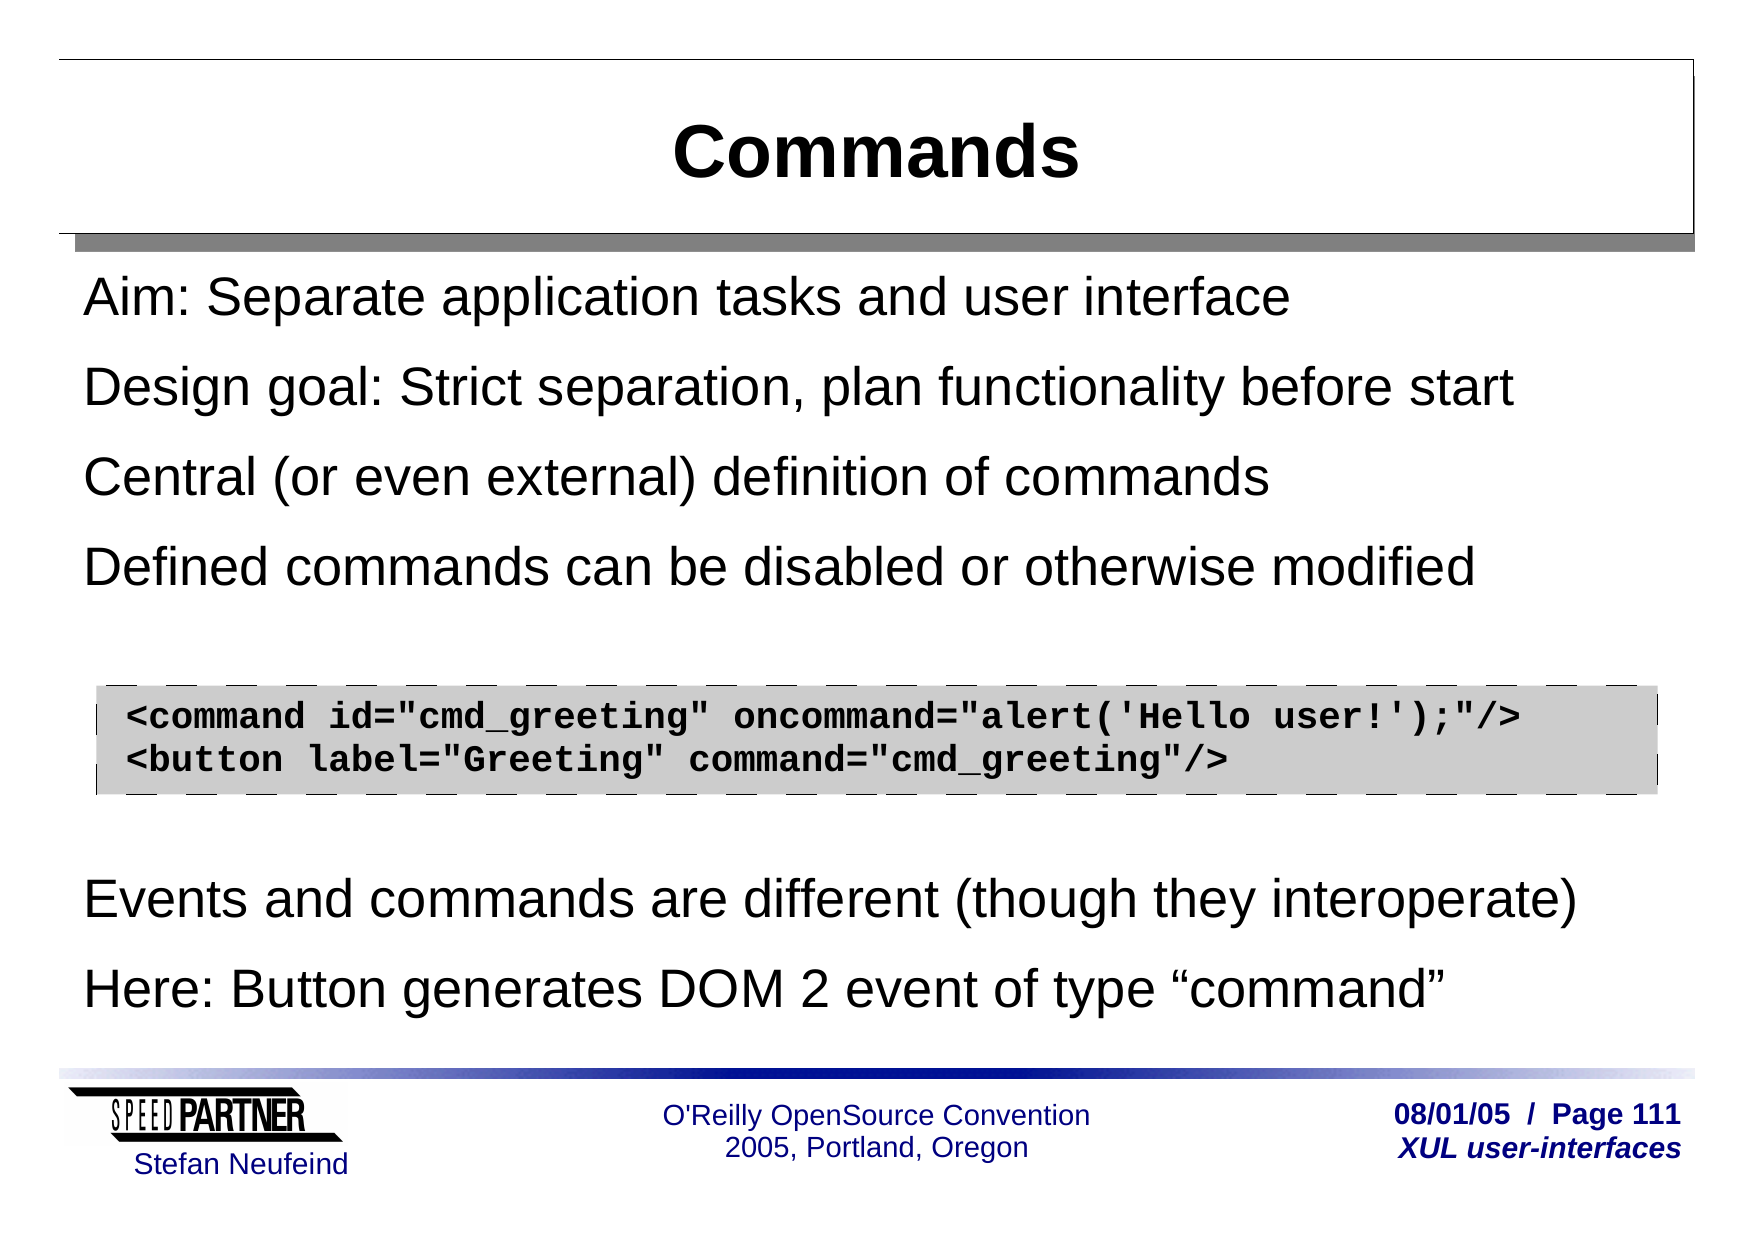

# Commands
Aim: Separate application tasks and user interface
Design goal: Strict separation, plan functionality before start
Central (or even external) definition of commands
Defined commands can be disabled or otherwise modified
<command id="cmd_greeting" oncommand="alert('Hello user!');"/>
<button label="Greeting" command="cmd_greeting"/>
Events and commands are different (though they interoperate)
Here: Button generates DOM 2 event of type “command”